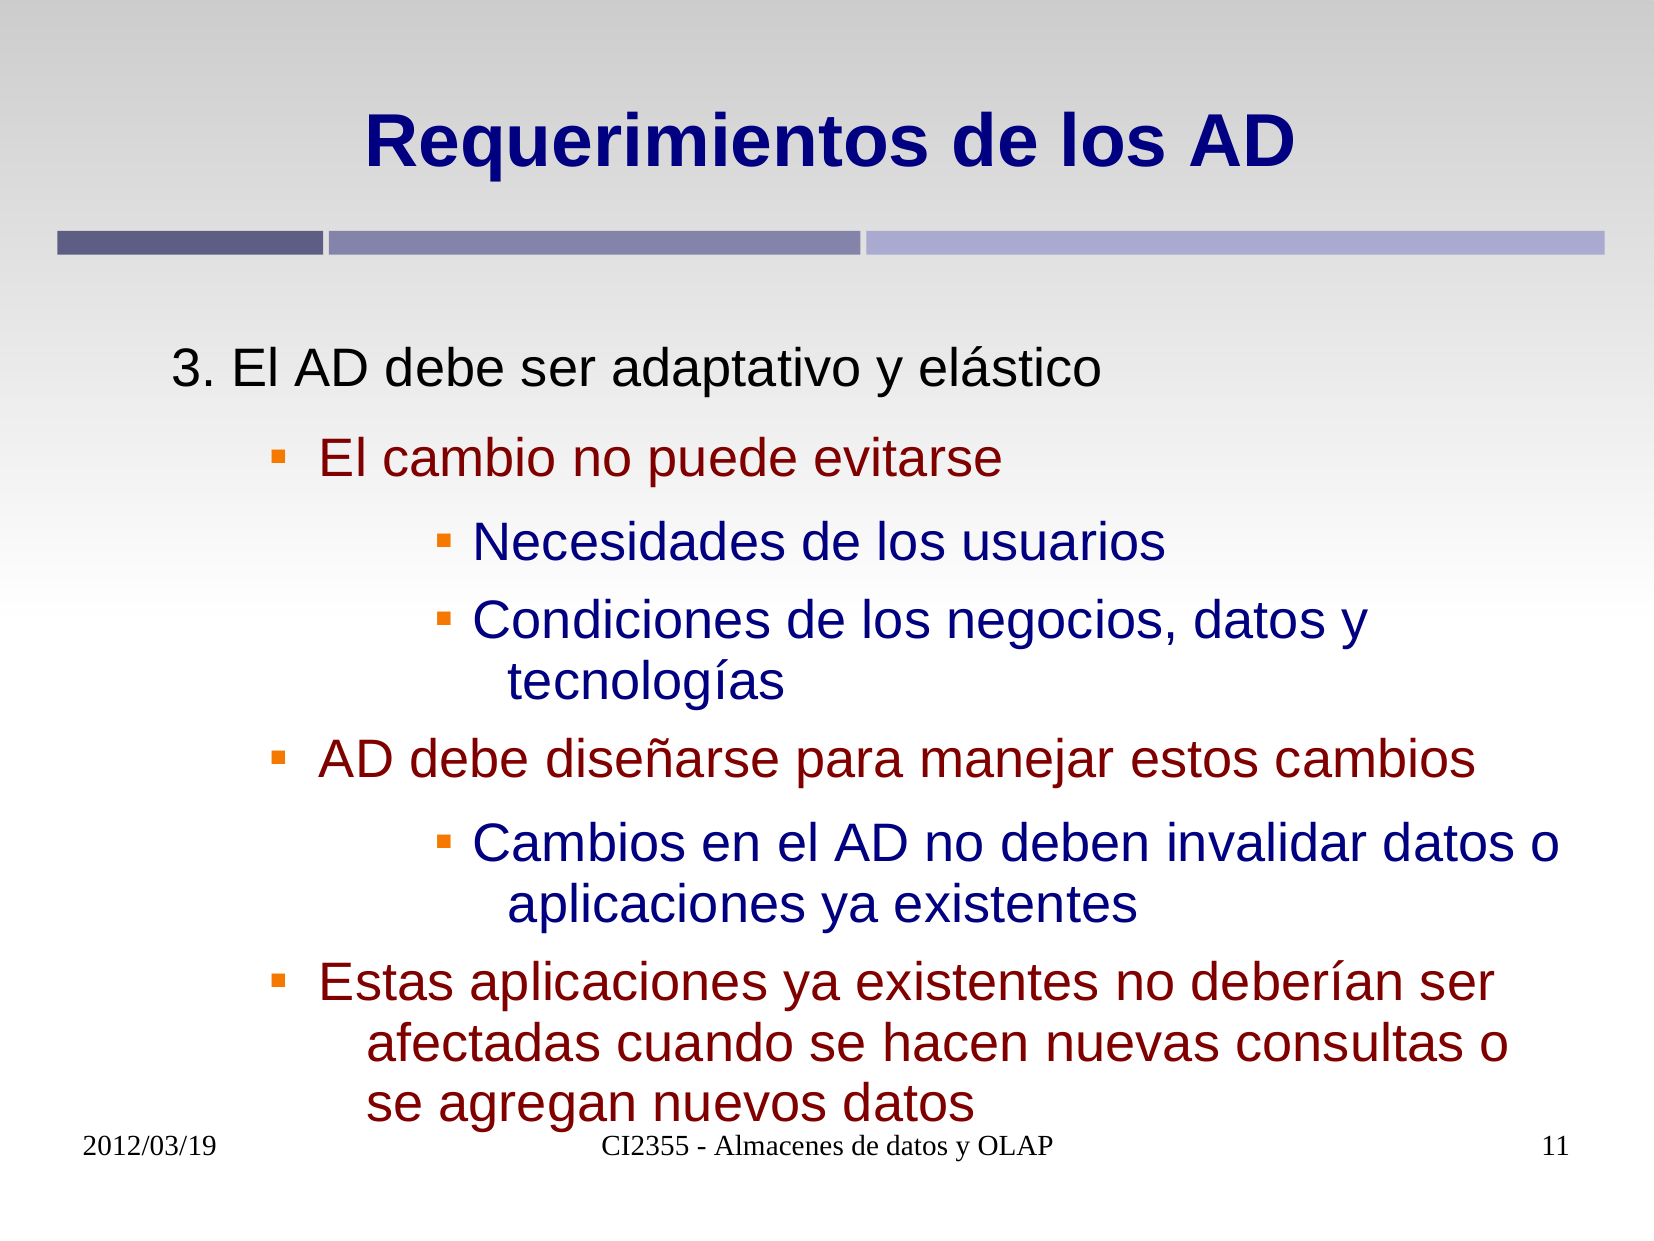

# Requerimientos de los AD
3. El AD debe ser adaptativo y elástico
El cambio no puede evitarse
Necesidades de los usuarios
Condiciones de los negocios, datos y tecnologías
AD debe diseñarse para manejar estos cambios
Cambios en el AD no deben invalidar datos o aplicaciones ya existentes
Estas aplicaciones ya existentes no deberían ser afectadas cuando se hacen nuevas consultas o se agregan nuevos datos
2012/03/19
CI2355 - Almacenes de datos y OLAP
11